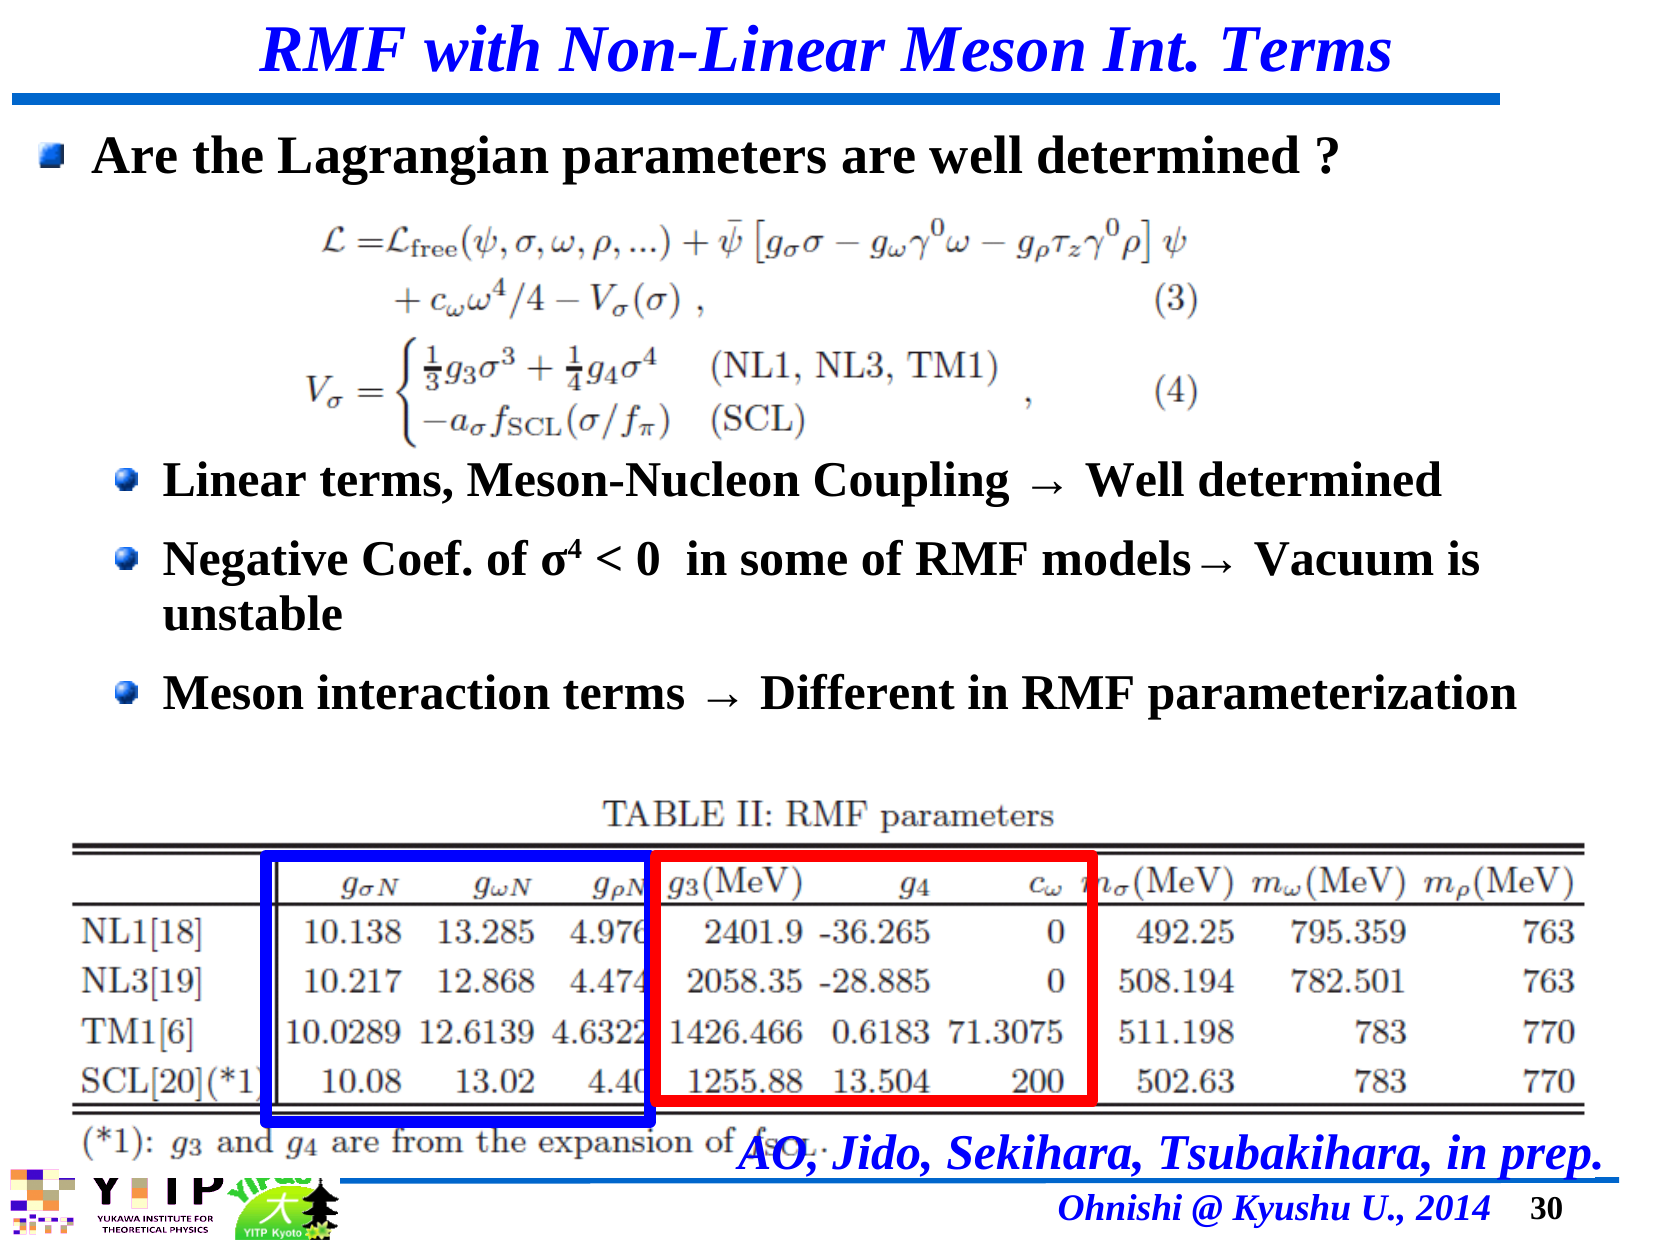

# RMF with Non-Linear Meson Int. Terms
Are the Lagrangian parameters are well determined ?
Linear terms, Meson-Nucleon Coupling → Well determined
Negative Coef. of σ4 < 0 in some of RMF models→ Vacuum is unstable
Meson interaction terms → Different in RMF parameterization
AO, Jido, Sekihara, Tsubakihara, in prep.